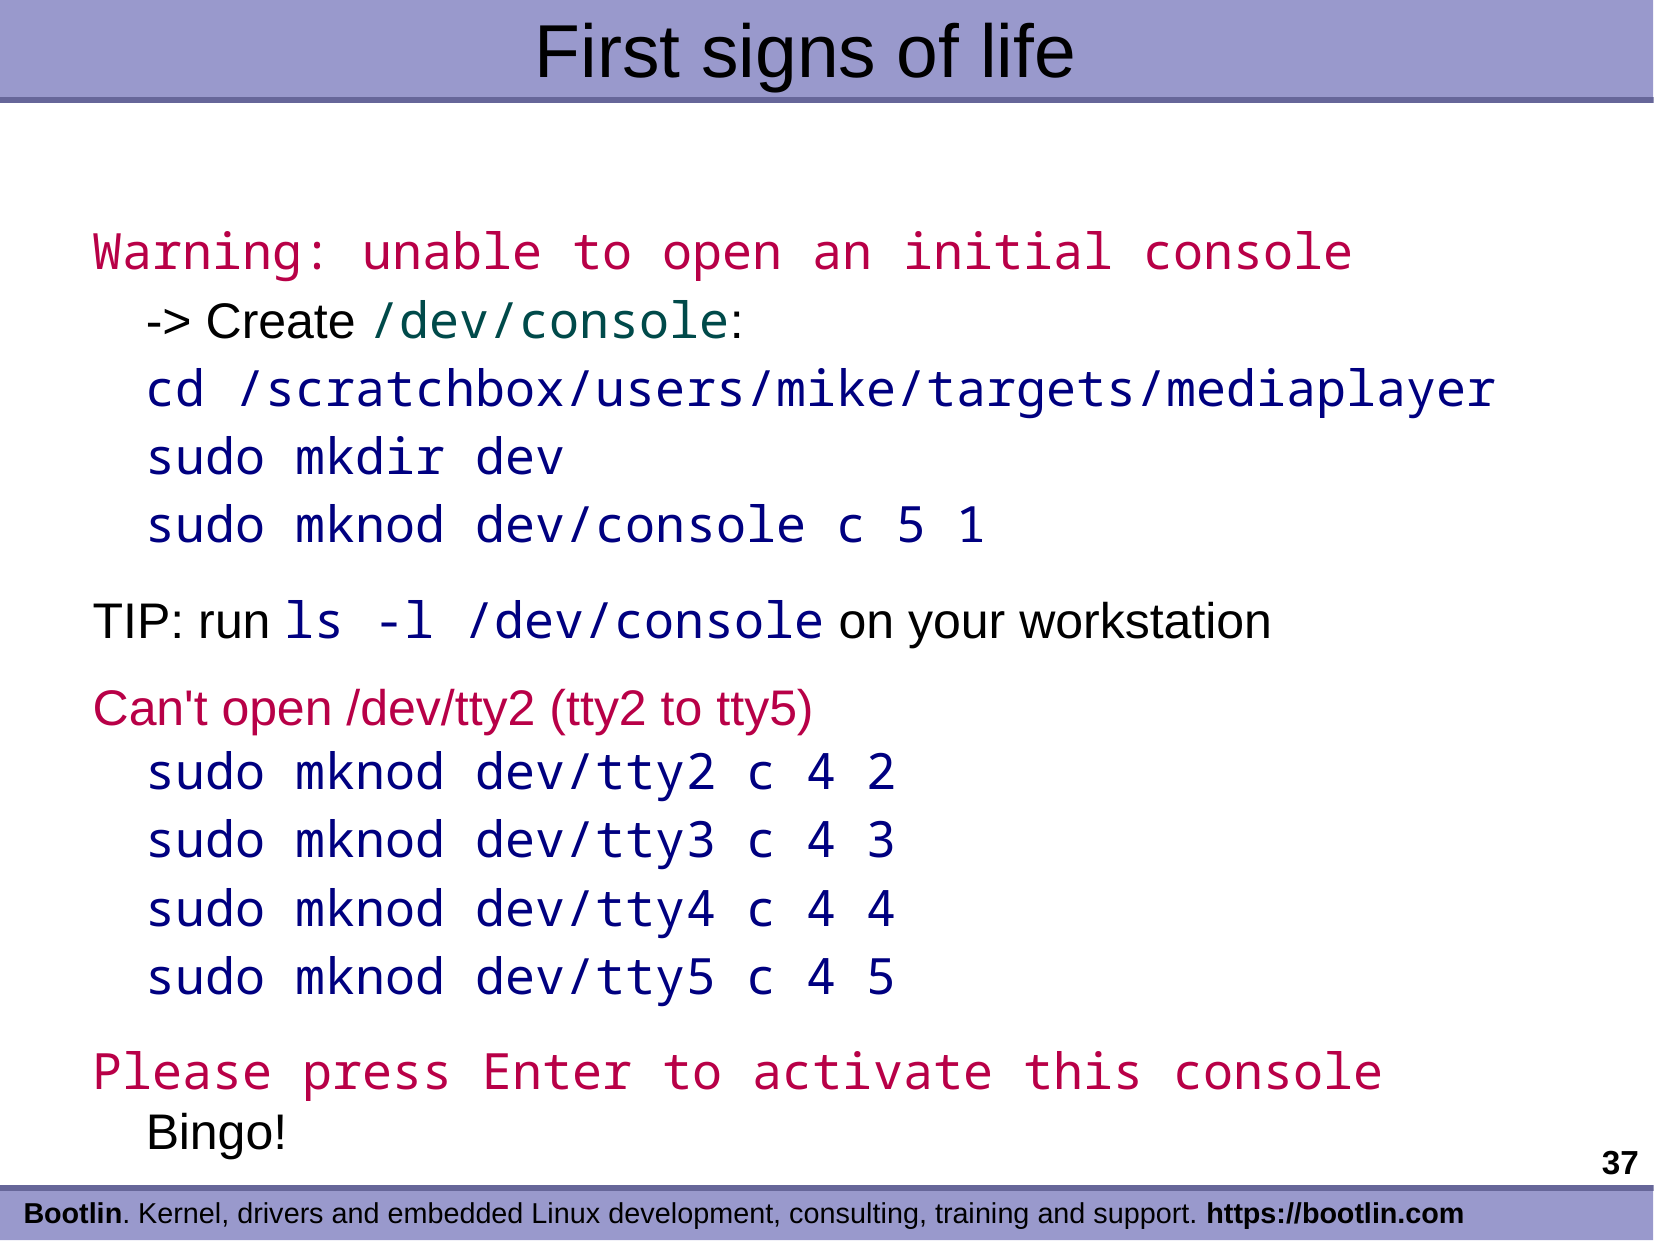

# First signs of life
Warning: unable to open an initial console
-> Create /dev/console:
cd /scratchbox/users/mike/targets/mediaplayer
sudo mkdir dev
sudo mknod dev/console c 5 1
TIP: run ls -l /dev/console on your workstation
Can't open /dev/tty2 (tty2 to tty5)
sudo mknod dev/tty2 c 4 2
sudo mknod dev/tty3 c 4 3
sudo mknod dev/tty4 c 4 4
sudo mknod dev/tty5 c 4 5
Please press Enter to activate this console
Bingo!